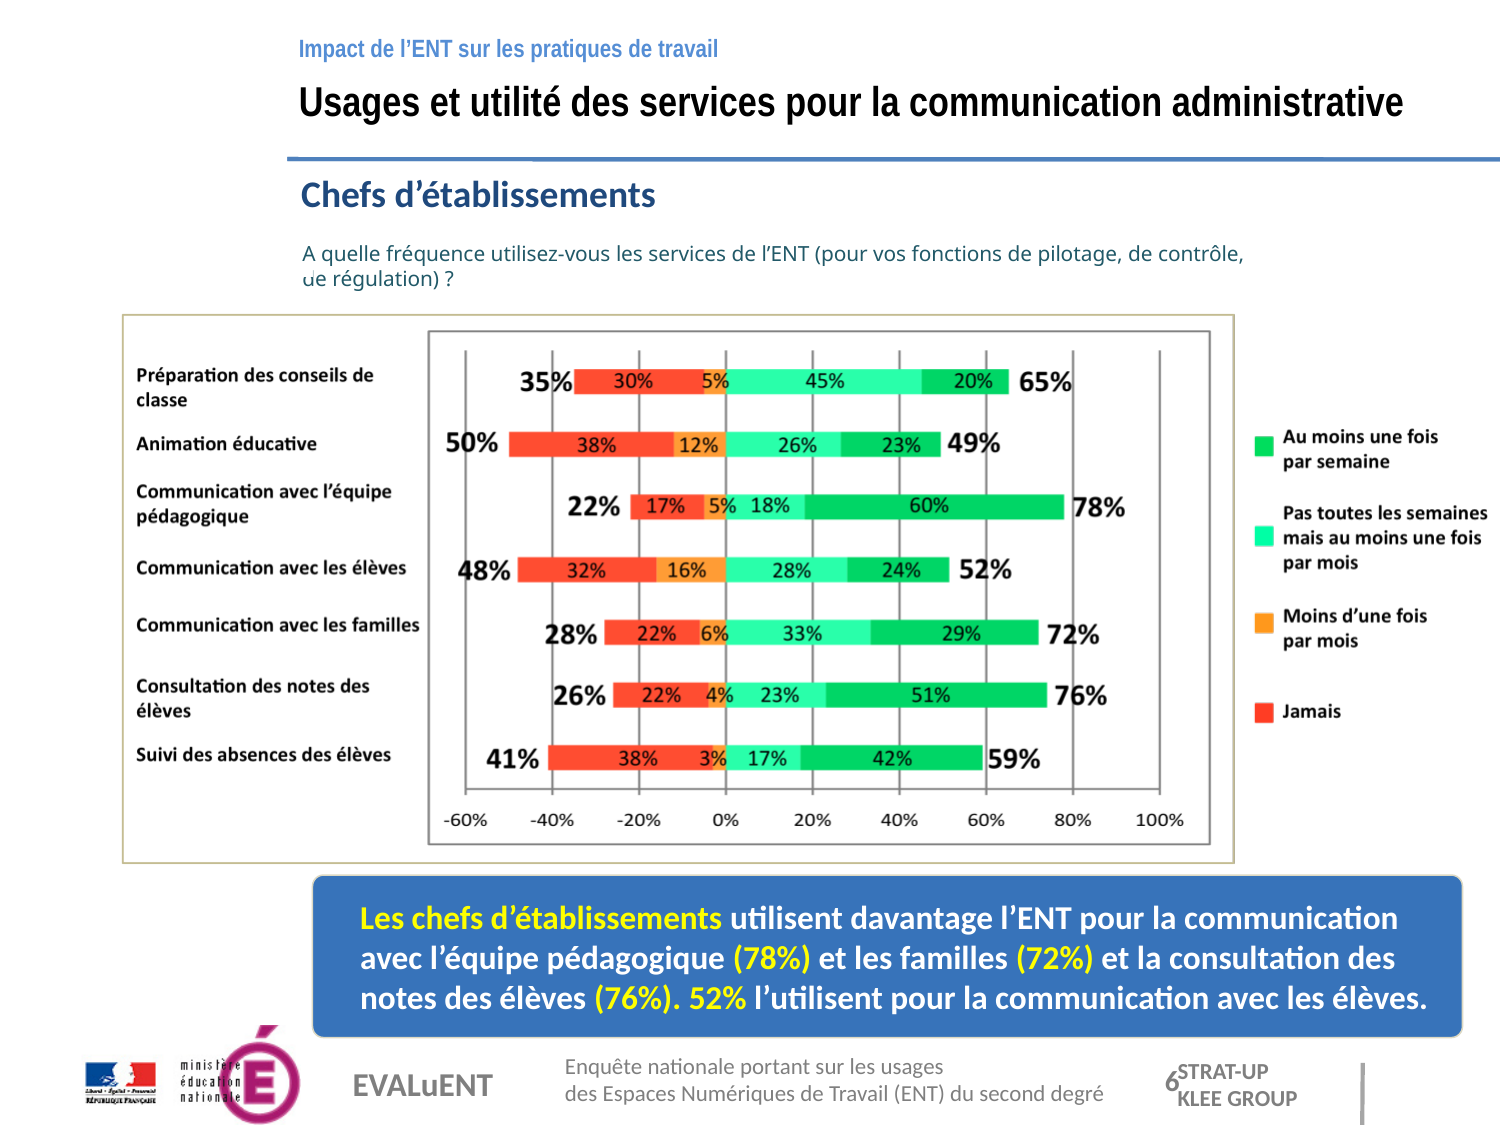

Impact de l’ENT sur les pratiques de travail
Usages et utilité des services pour la communication administrative
Chefs d’établissements
A quelle fréquence utilisez-vous les services de l’ENT (pour vos fonctions de pilotage, de contrôle,
de régulation) ?
Les chefs d’établissements utilisent davantage l’ENT pour la communication avec l’équipe pédagogique (78%) et les familles (72%) et la consultation des notes des élèves (76%). 52% l’utilisent pour la communication avec les élèves.